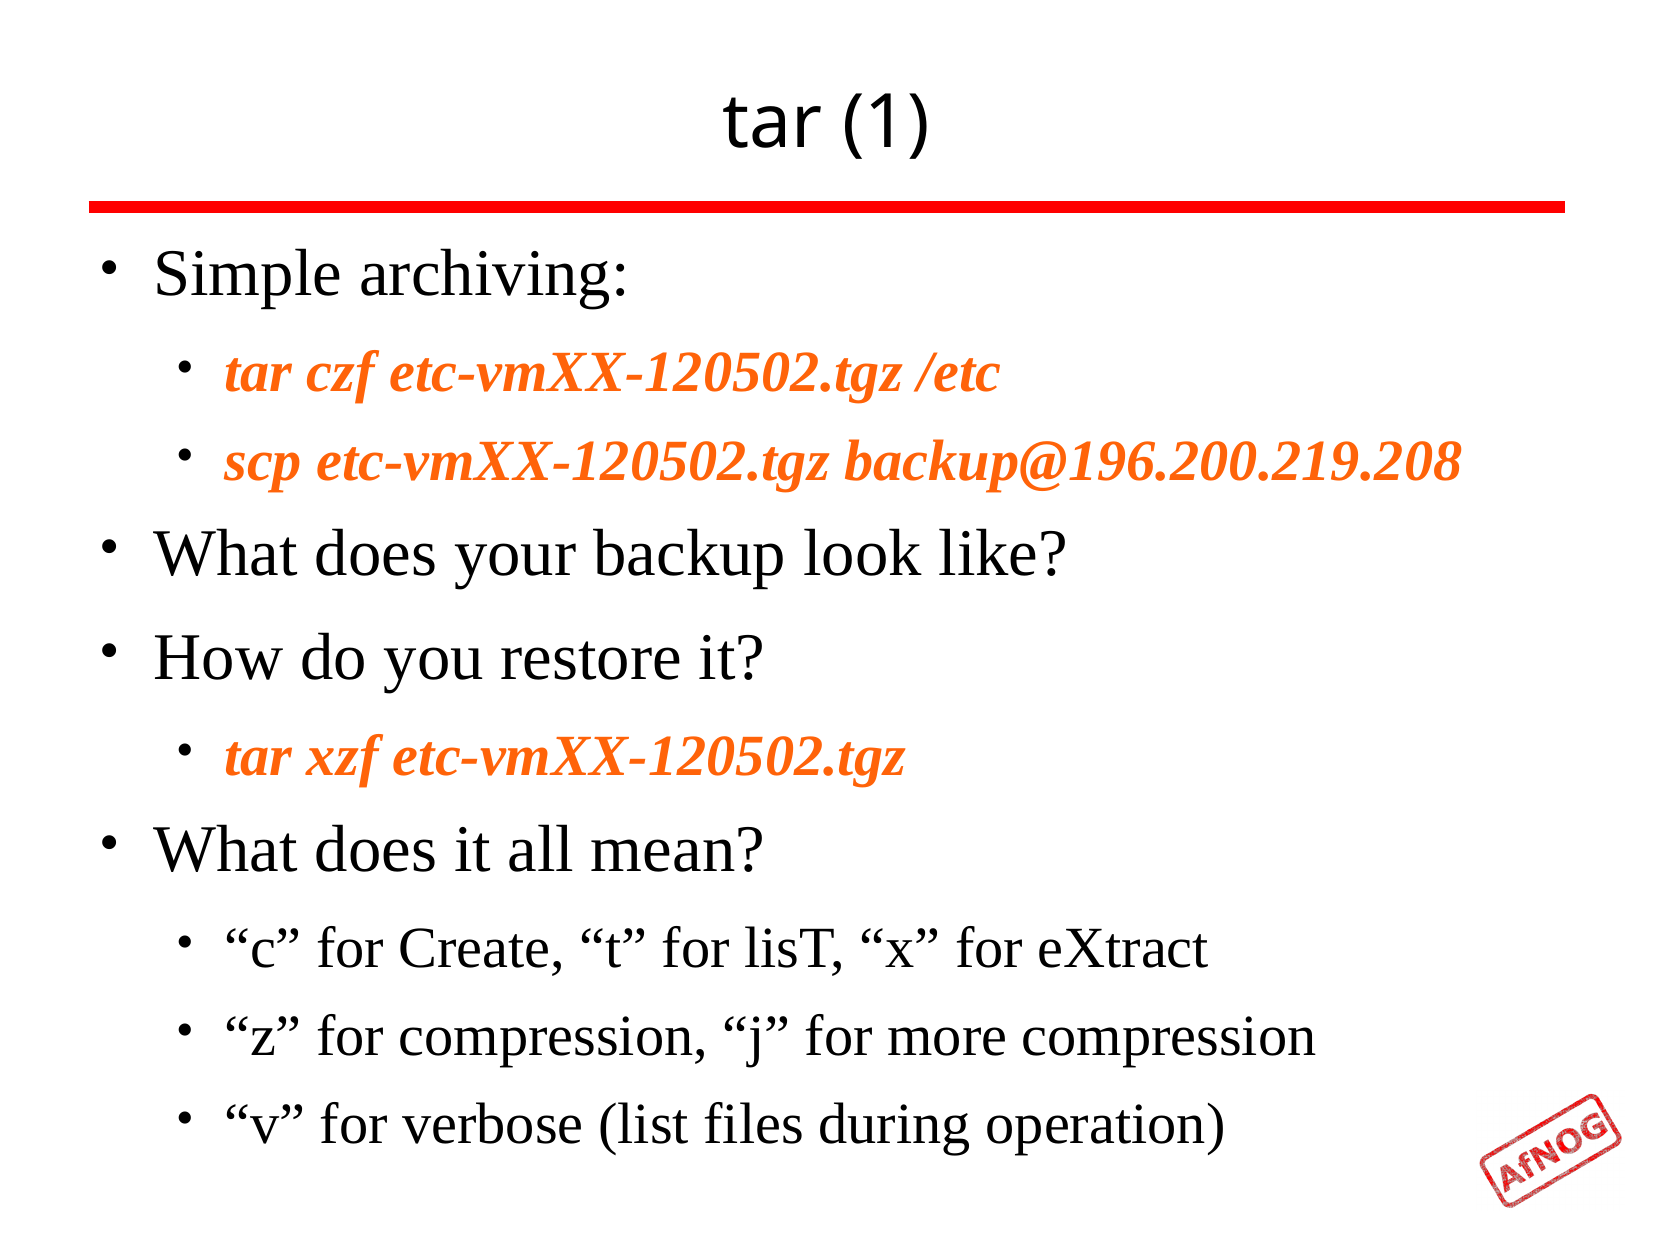

# tar (1)
Simple archiving:
tar czf etc-vmXX-120502.tgz /etc
scp etc-vmXX-120502.tgz backup@196.200.219.208
What does your backup look like?
How do you restore it?
tar xzf etc-vmXX-120502.tgz
What does it all mean?
“c” for Create, “t” for lisT, “x” for eXtract
“z” for compression, “j” for more compression
“v” for verbose (list files during operation)